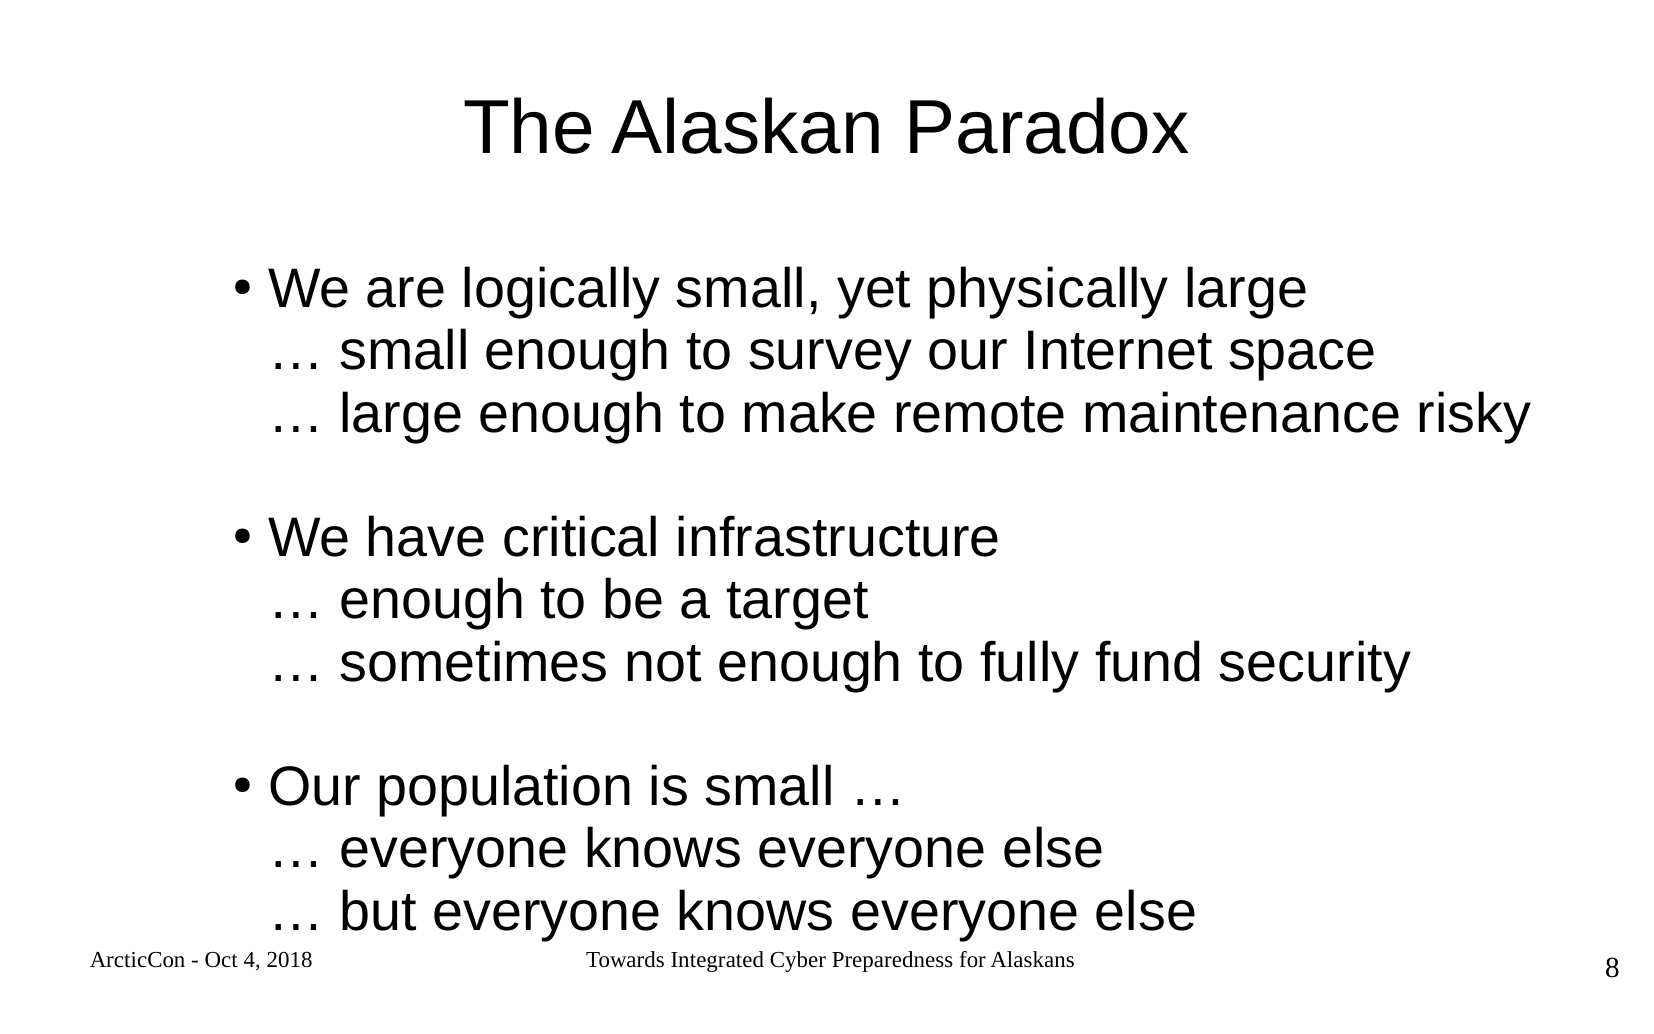

# The Alaskan Paradox
We are logically small, yet physically large
… small enough to survey our Internet space
… large enough to make remote maintenance risky
We have critical infrastructure
… enough to be a target
… sometimes not enough to fully fund security
Our population is small …
… everyone knows everyone else
… but everyone knows everyone else